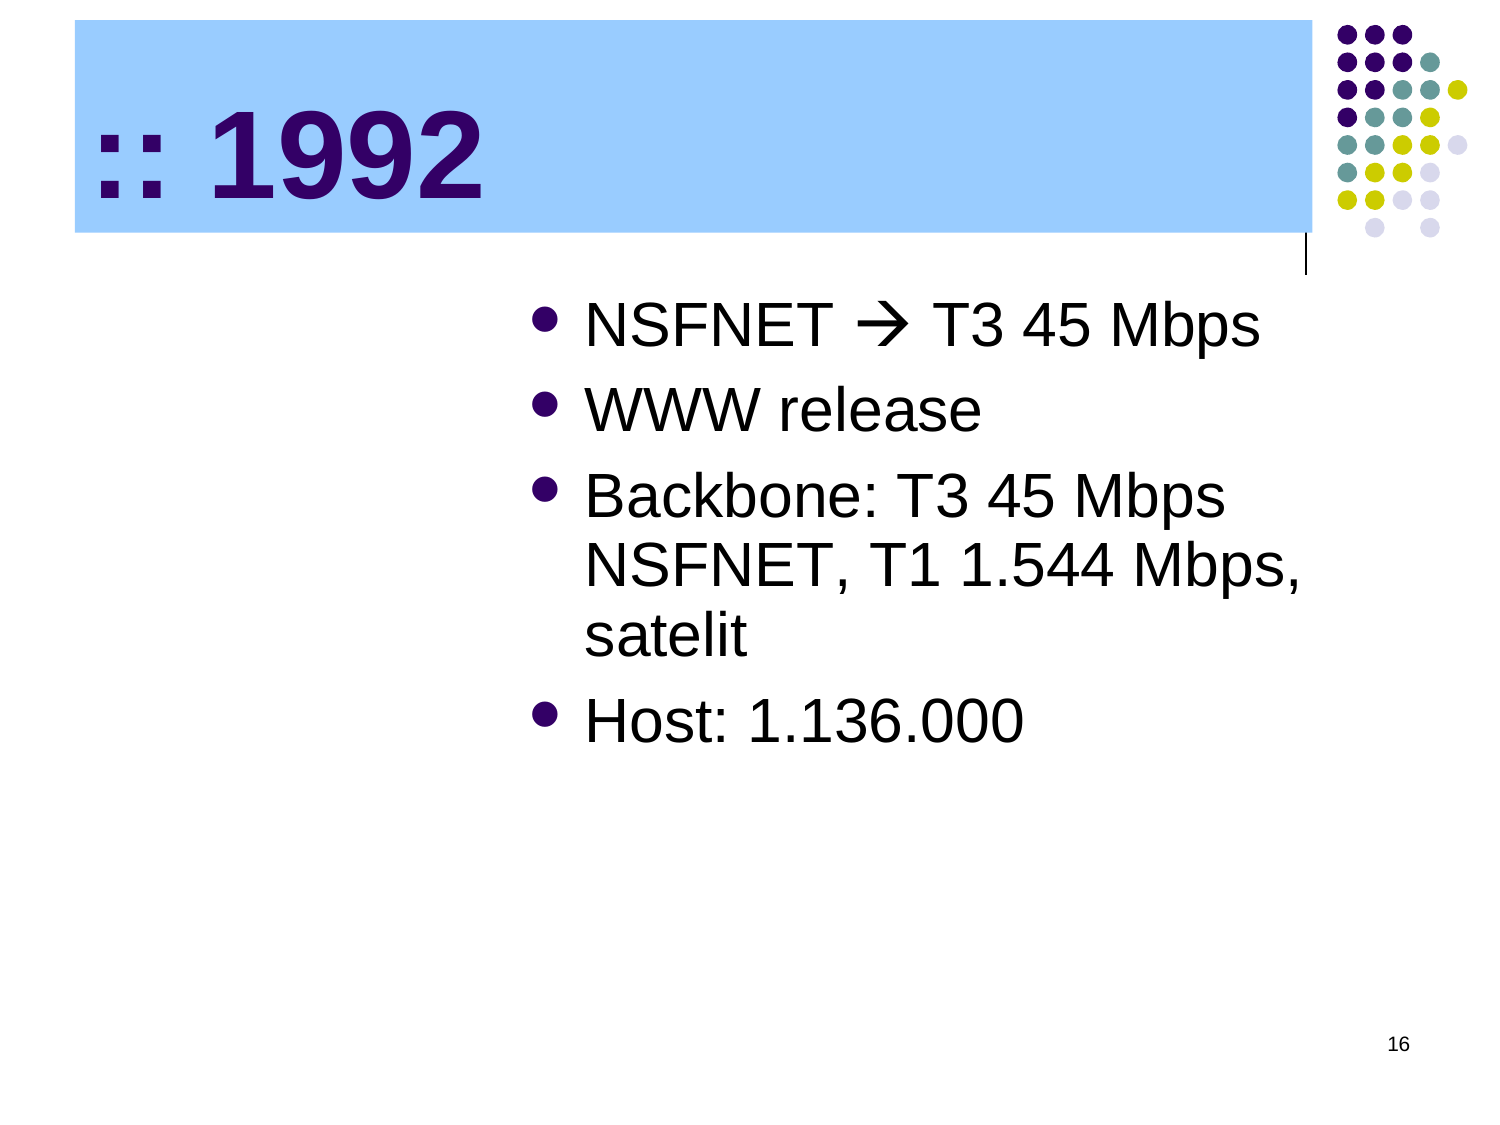

# :: 1992
NSFNET  T3 45 Mbps
WWW release
Backbone: T3 45 Mbps NSFNET, T1 1.544 Mbps, satelit
Host: 1.136.000
16